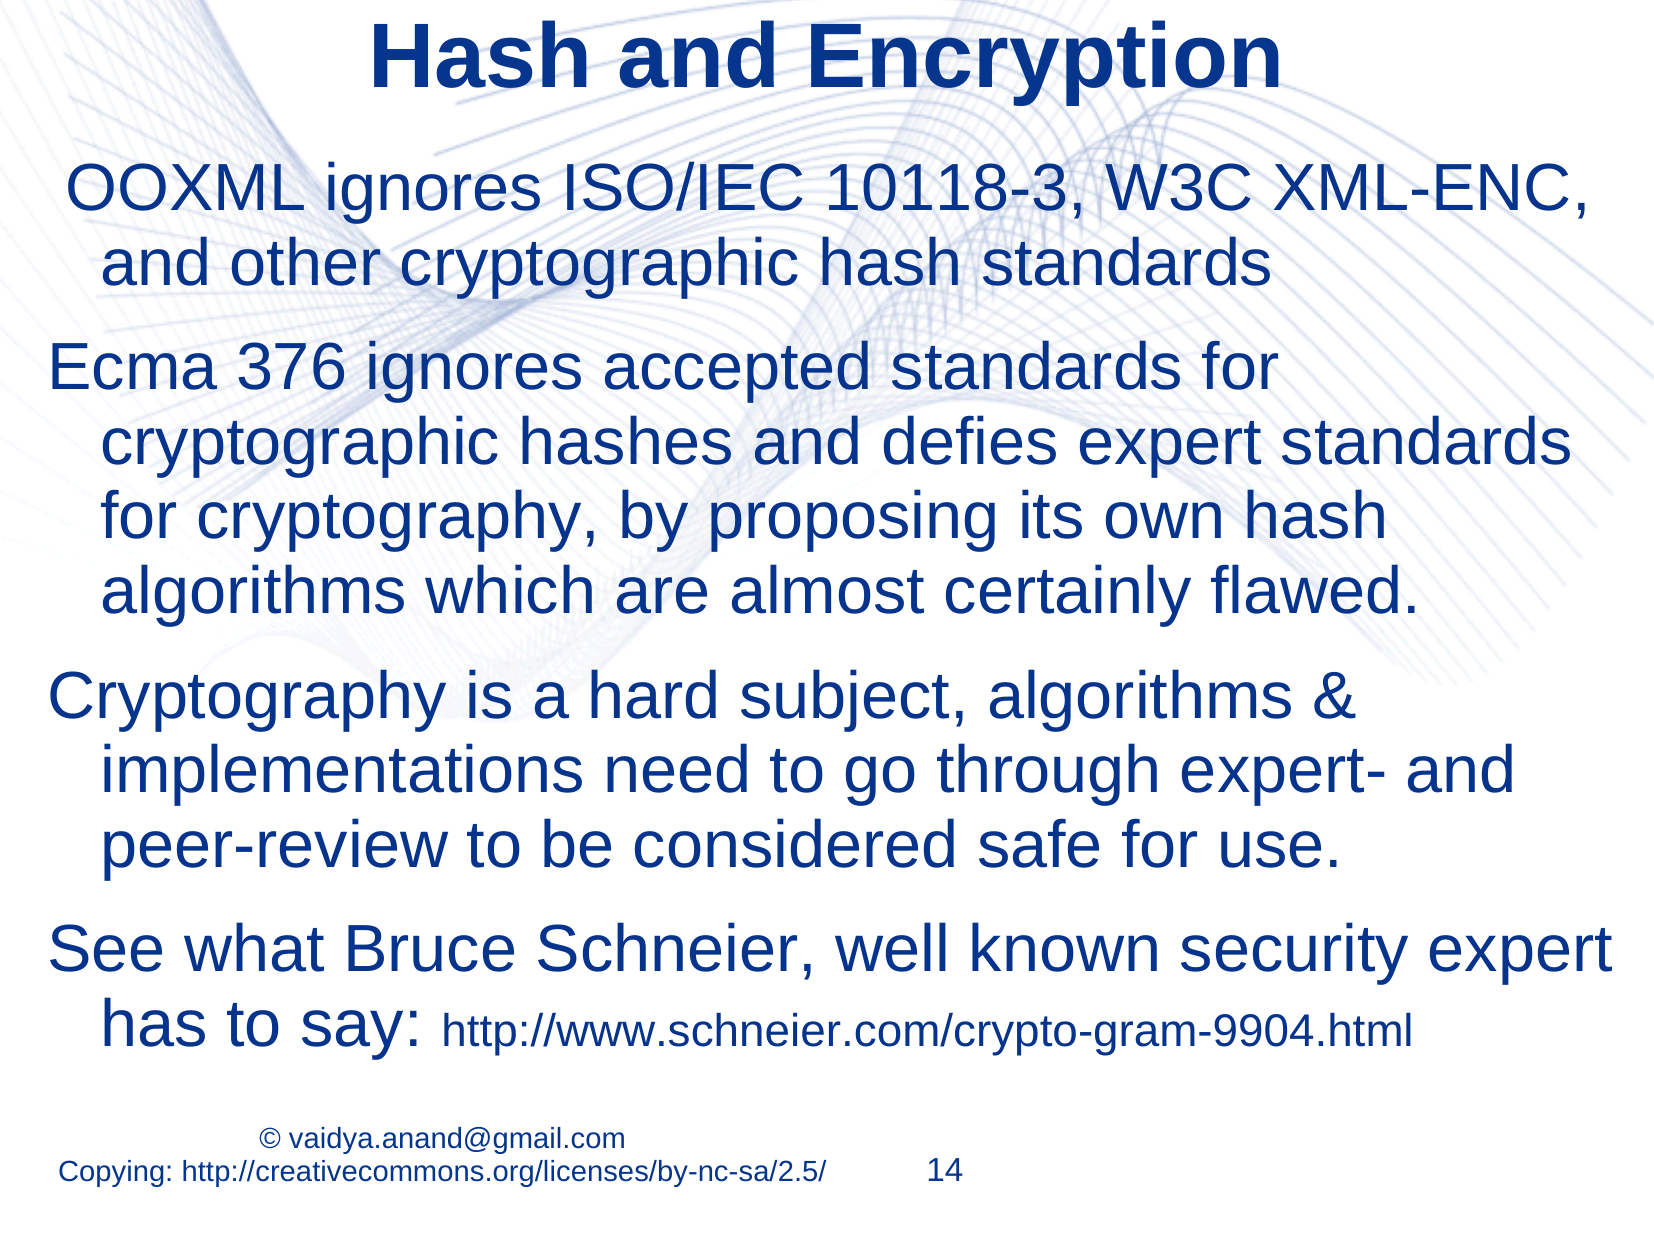

# Hash and Encryption
 OOXML ignores ISO/IEC 10118-3, W3C XML-ENC, and other cryptographic hash standards
Ecma 376 ignores accepted standards for cryptographic hashes and defies expert standards for cryptography, by proposing its own hash algorithms which are almost certainly flawed.
Cryptography is a hard subject, algorithms & implementations need to go through expert- and peer-review to be considered safe for use.
See what Bruce Schneier, well known security expert has to say: http://www.schneier.com/crypto-gram-9904.html
http://www.broffice.org
14